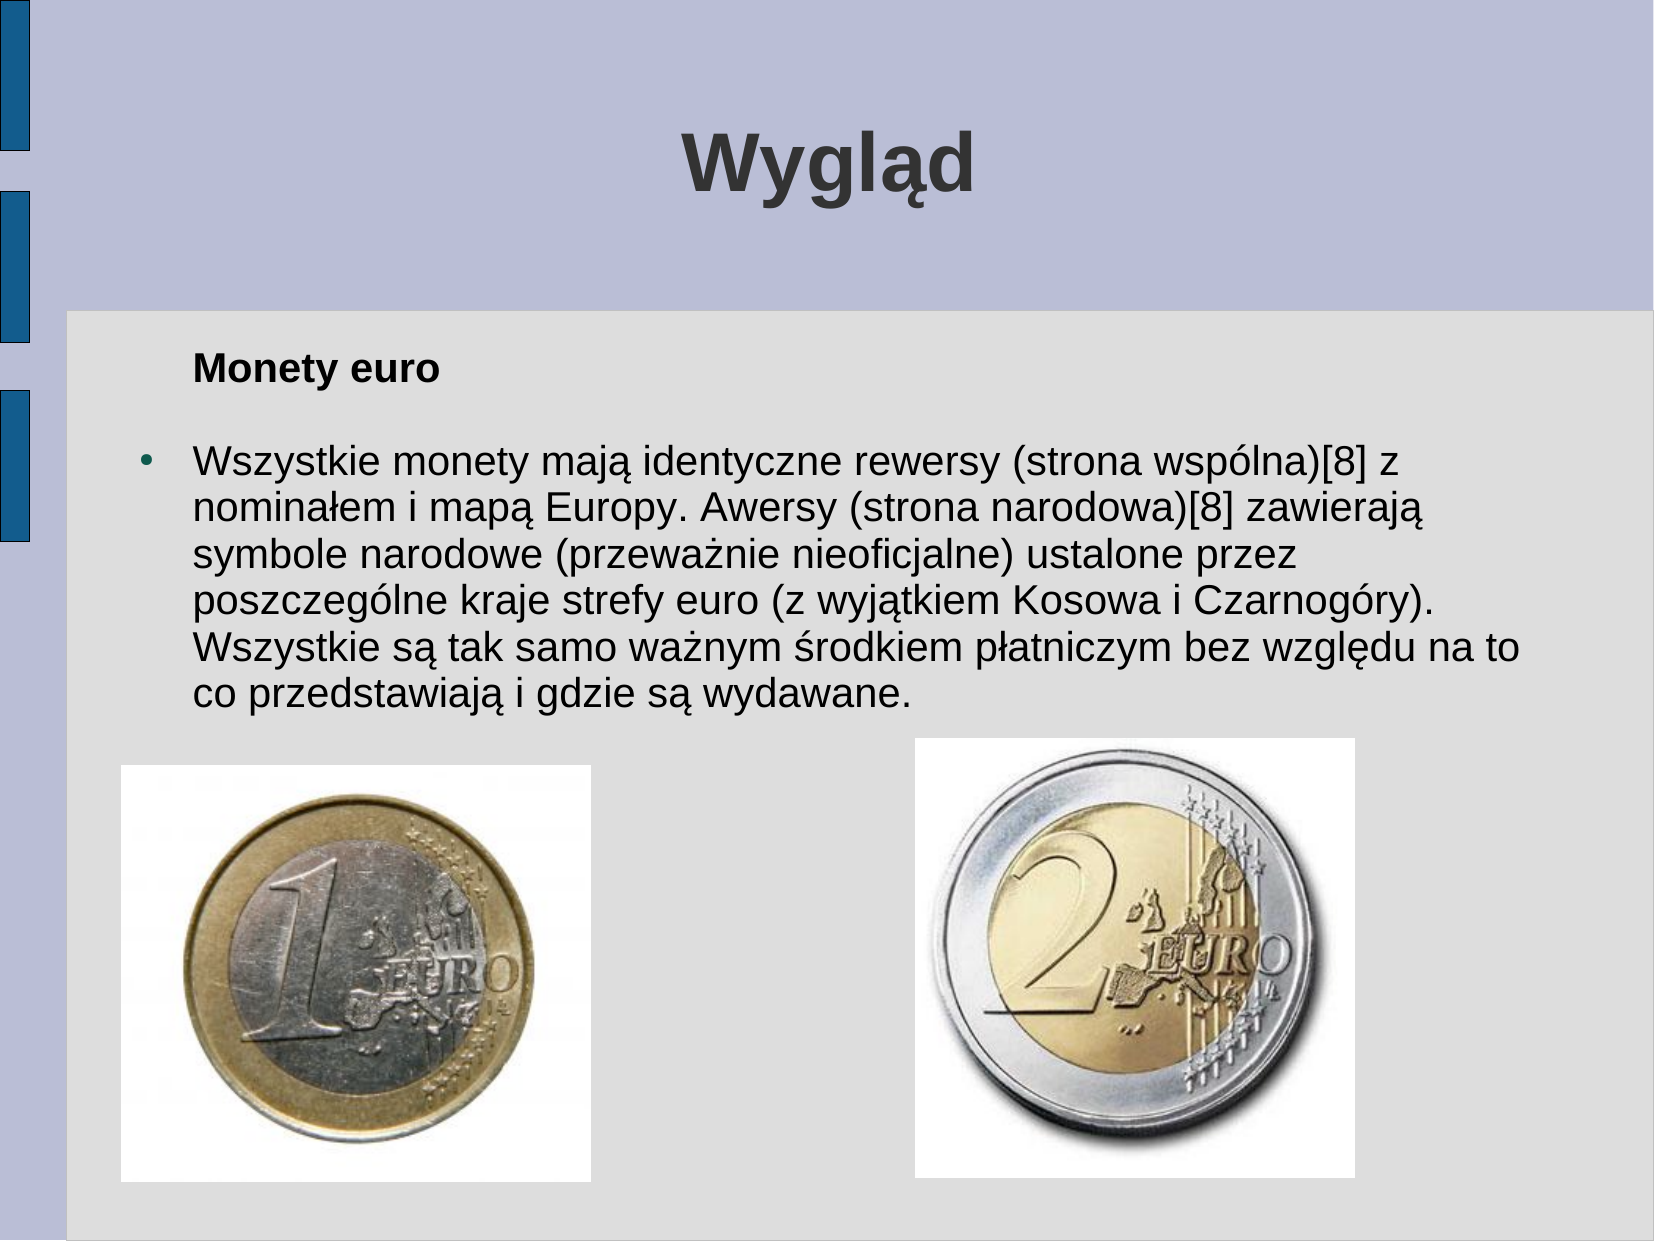

# Wygląd
Monety euro
Wszystkie monety mają identyczne rewersy (strona wspólna)[8] z nominałem i mapą Europy. Awersy (strona narodowa)[8] zawierają symbole narodowe (przeważnie nieoficjalne) ustalone przez poszczególne kraje strefy euro (z wyjątkiem Kosowa i Czarnogóry). Wszystkie są tak samo ważnym środkiem płatniczym bez względu na to co przedstawiają i gdzie są wydawane.